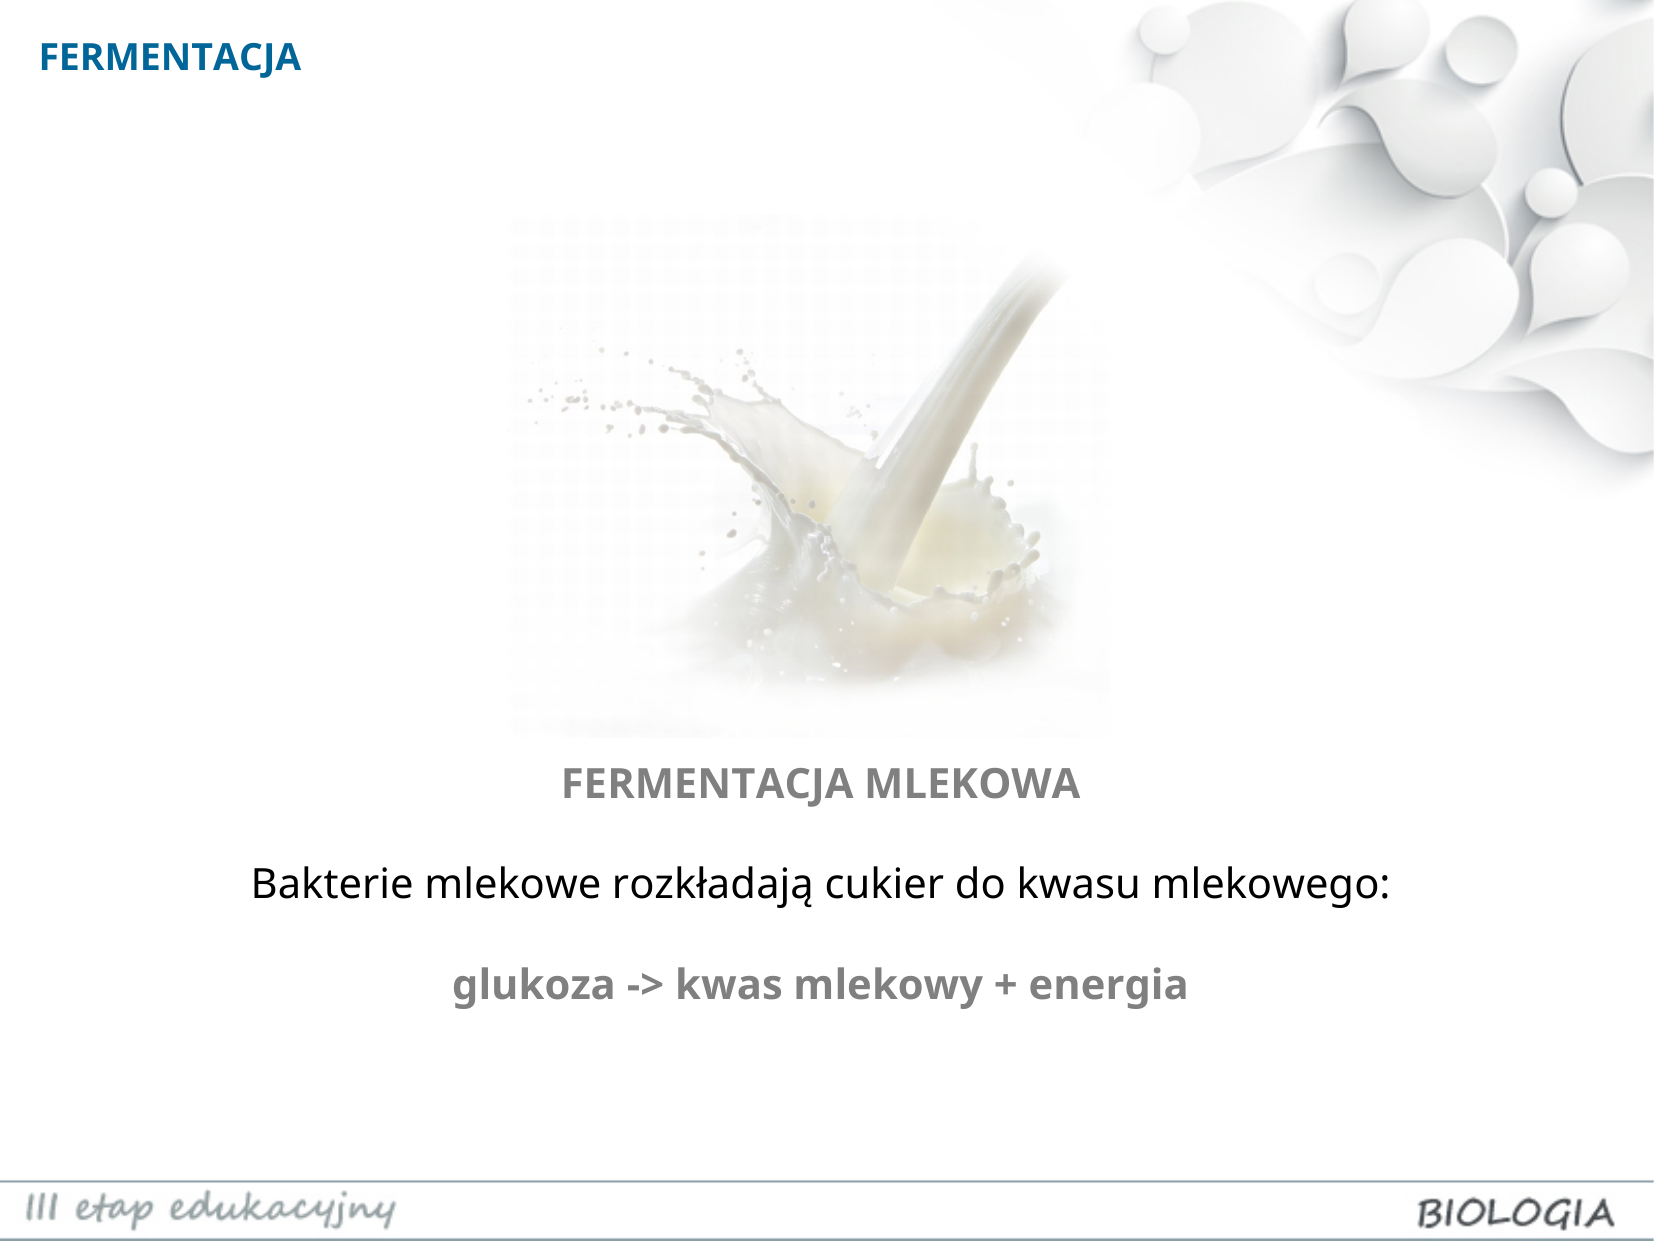

FERMENTACJA
FERMENTACJA MLEKOWA
Bakterie mlekowe rozkładają cukier do kwasu mlekowego:
glukoza -> kwas mlekowy + energia